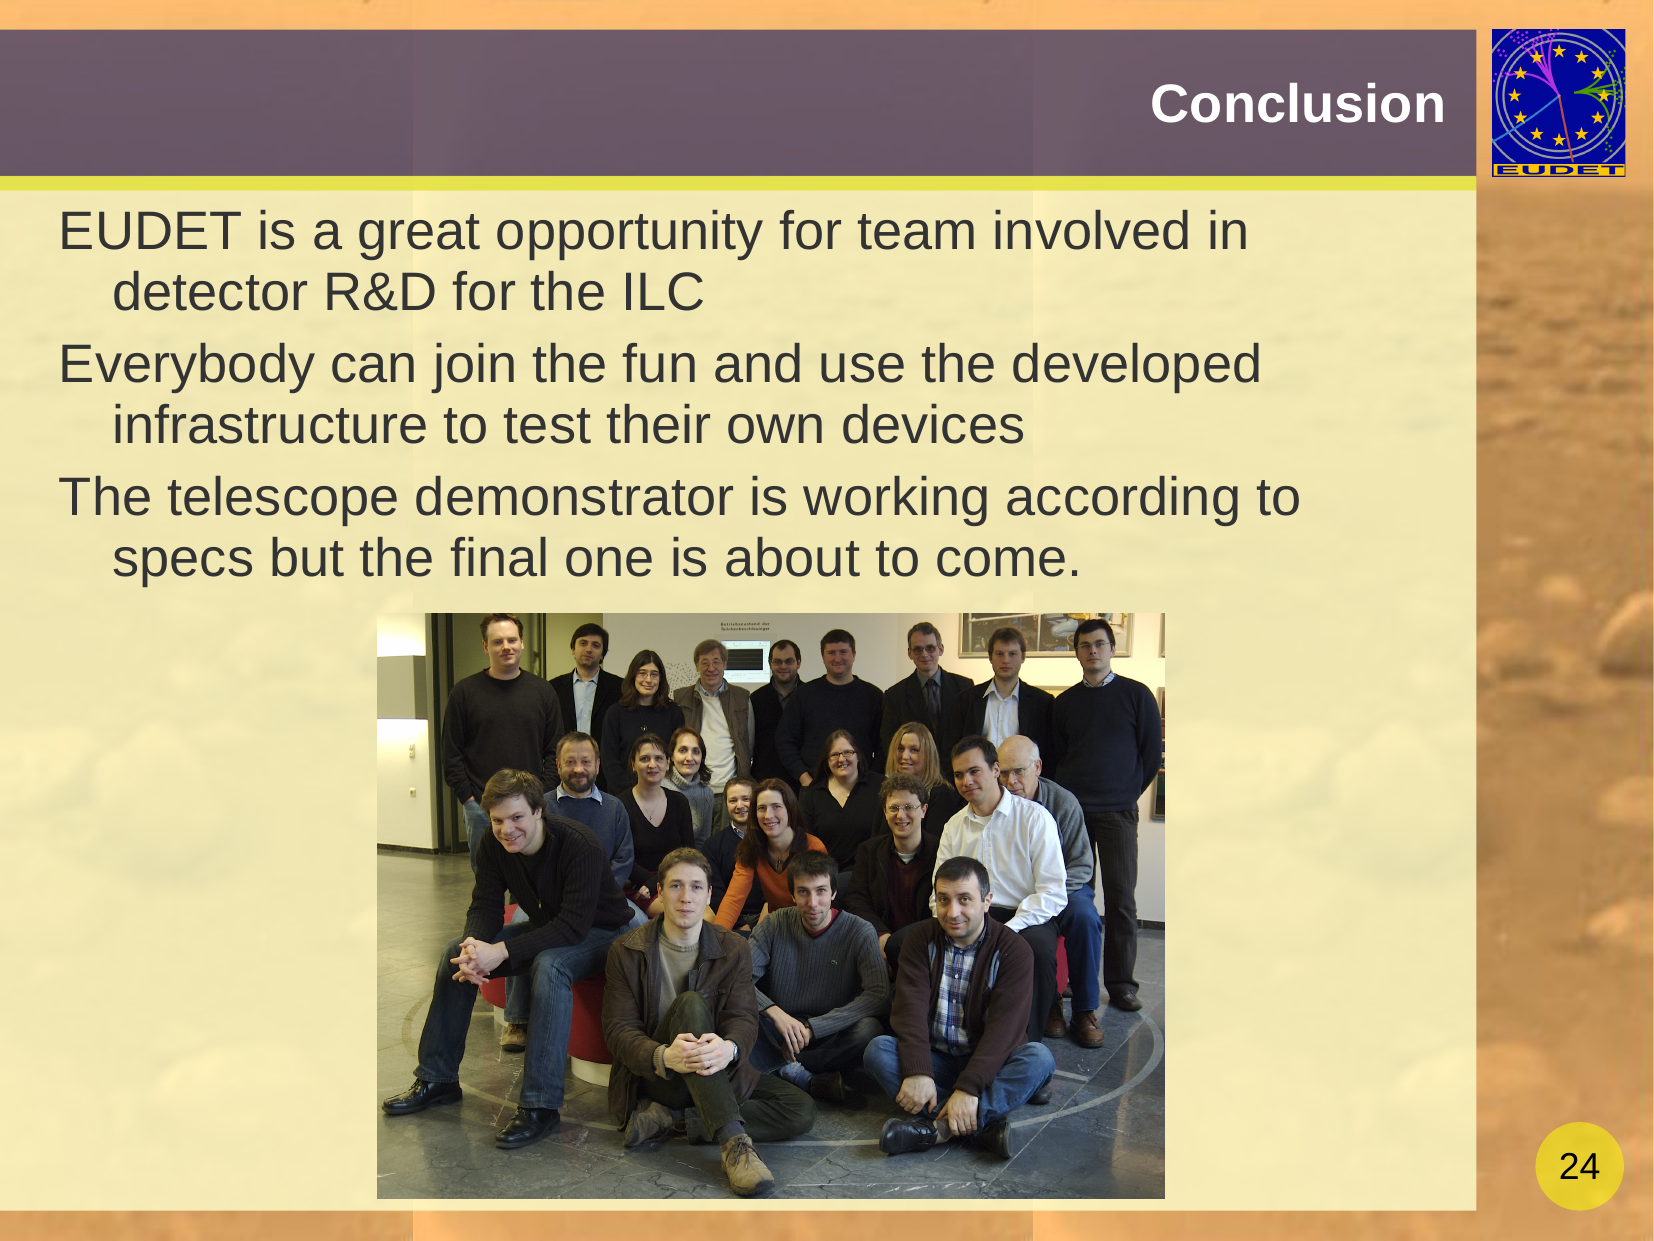

# Conclusion
EUDET is a great opportunity for team involved in detector R&D for the ILC
Everybody can join the fun and use the developed infrastructure to test their own devices
The telescope demonstrator is working according to specs but the final one is about to come.